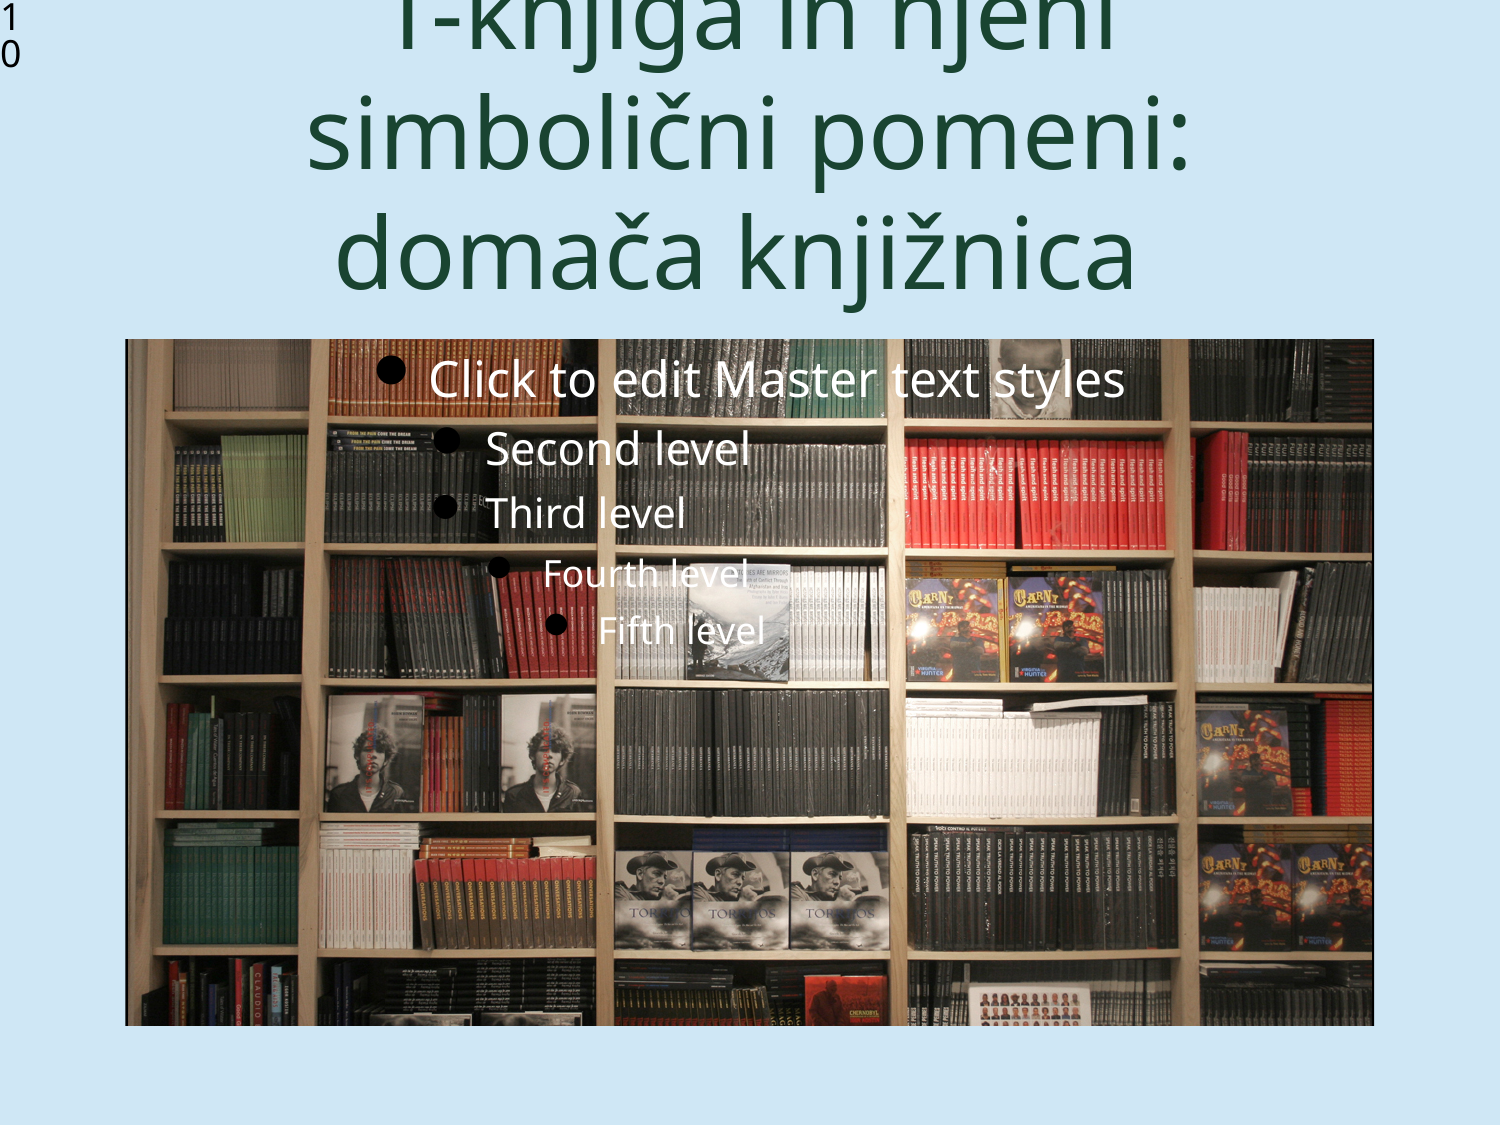

# T-knjiga in njeni simbolični pomeni: domača knjižnica
Click to edit Master text styles
Second level
Third level
Fourth level
Fifth level